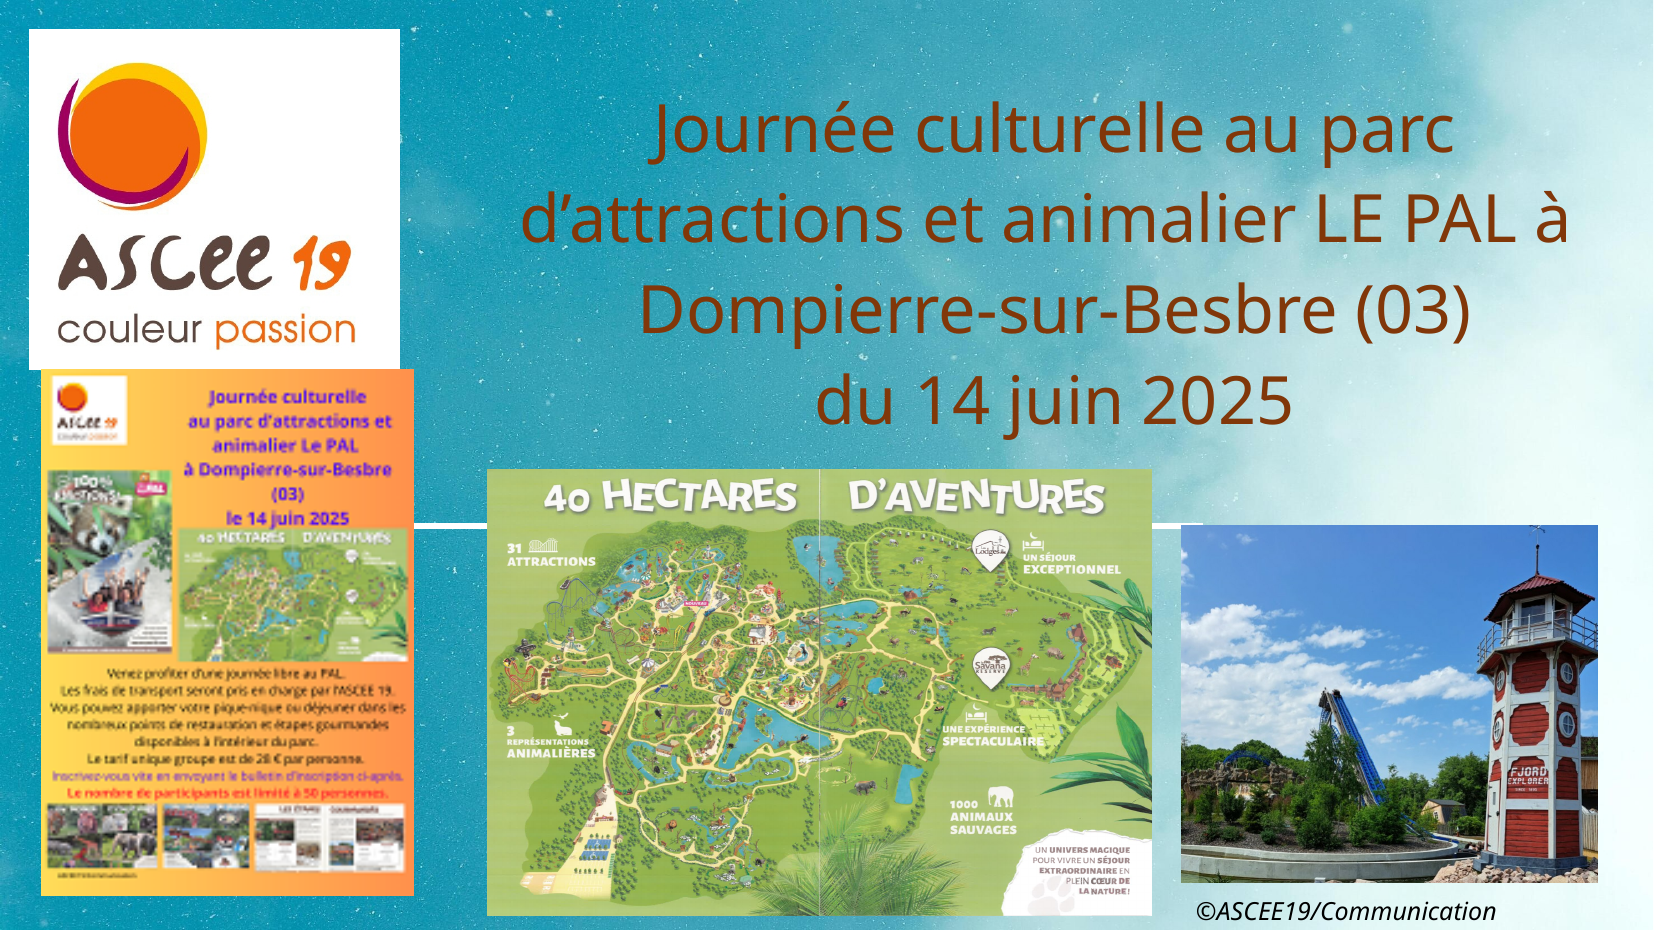

# Journée culturelle au parc d’attractions et animalier LE PAL à Dompierre-sur-Besbre (03) du 14 juin 2025
©ASCEE19/Communication